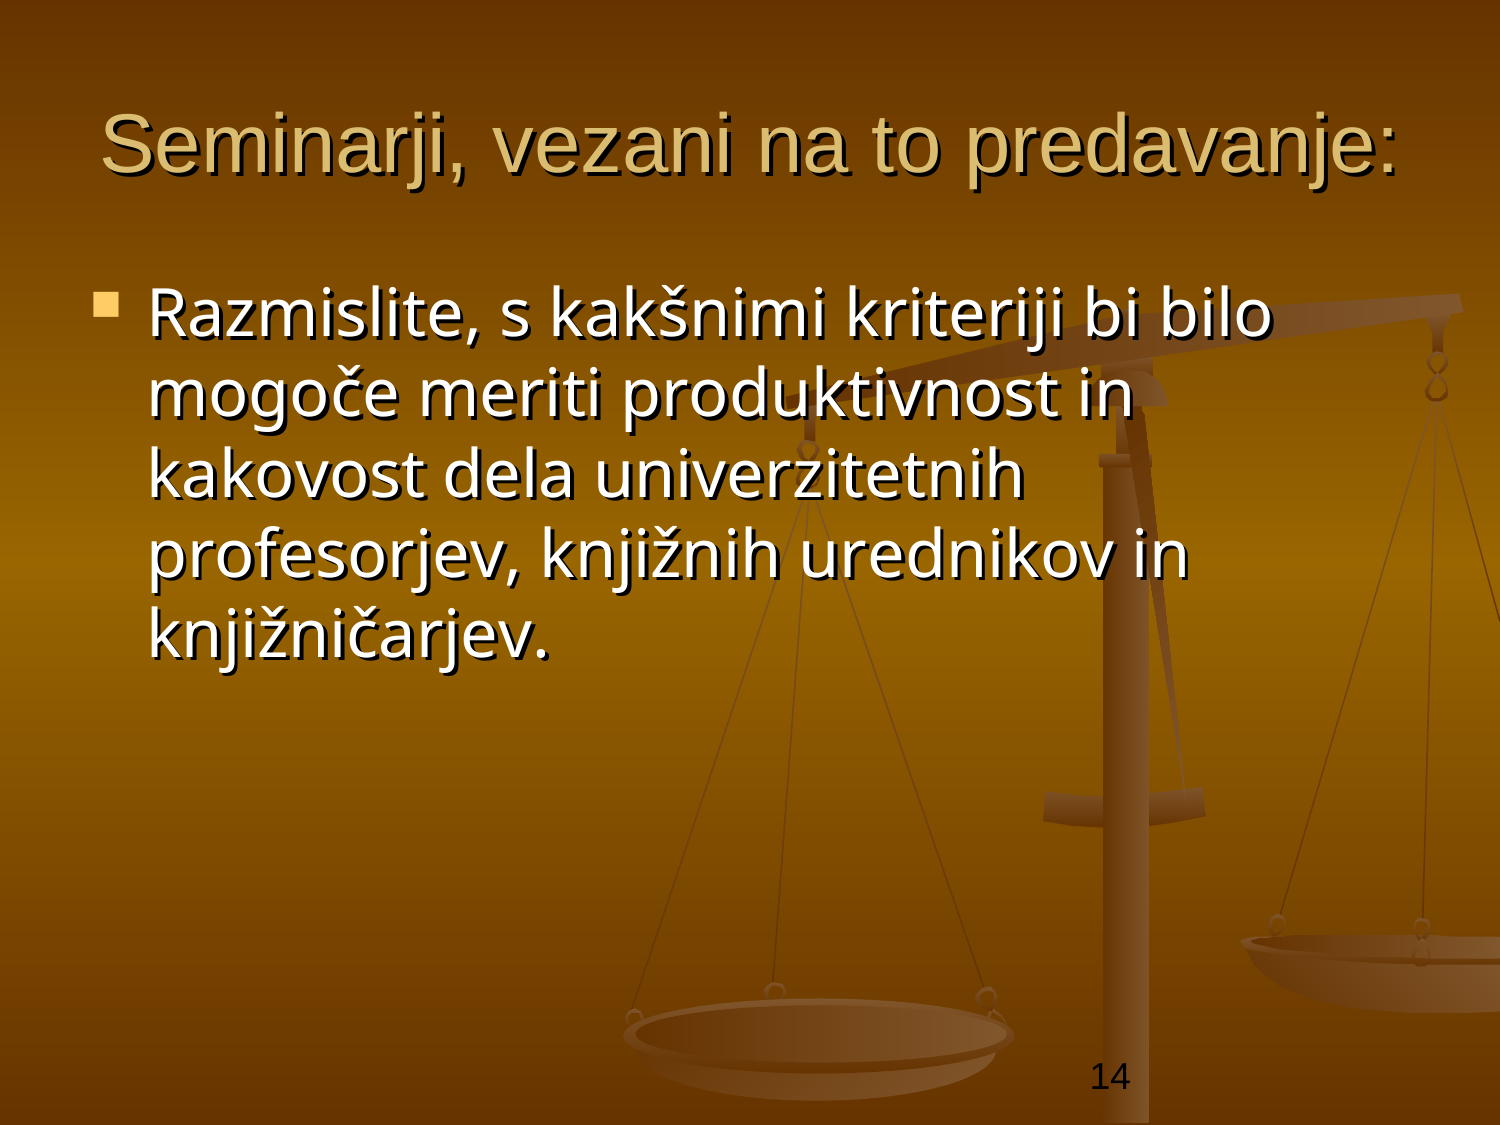

# Seminarji, vezani na to predavanje:
Razmislite, s kakšnimi kriteriji bi bilo mogoče meriti produktivnost in kakovost dela univerzitetnih profesorjev, knjižnih urednikov in knjižničarjev.
14